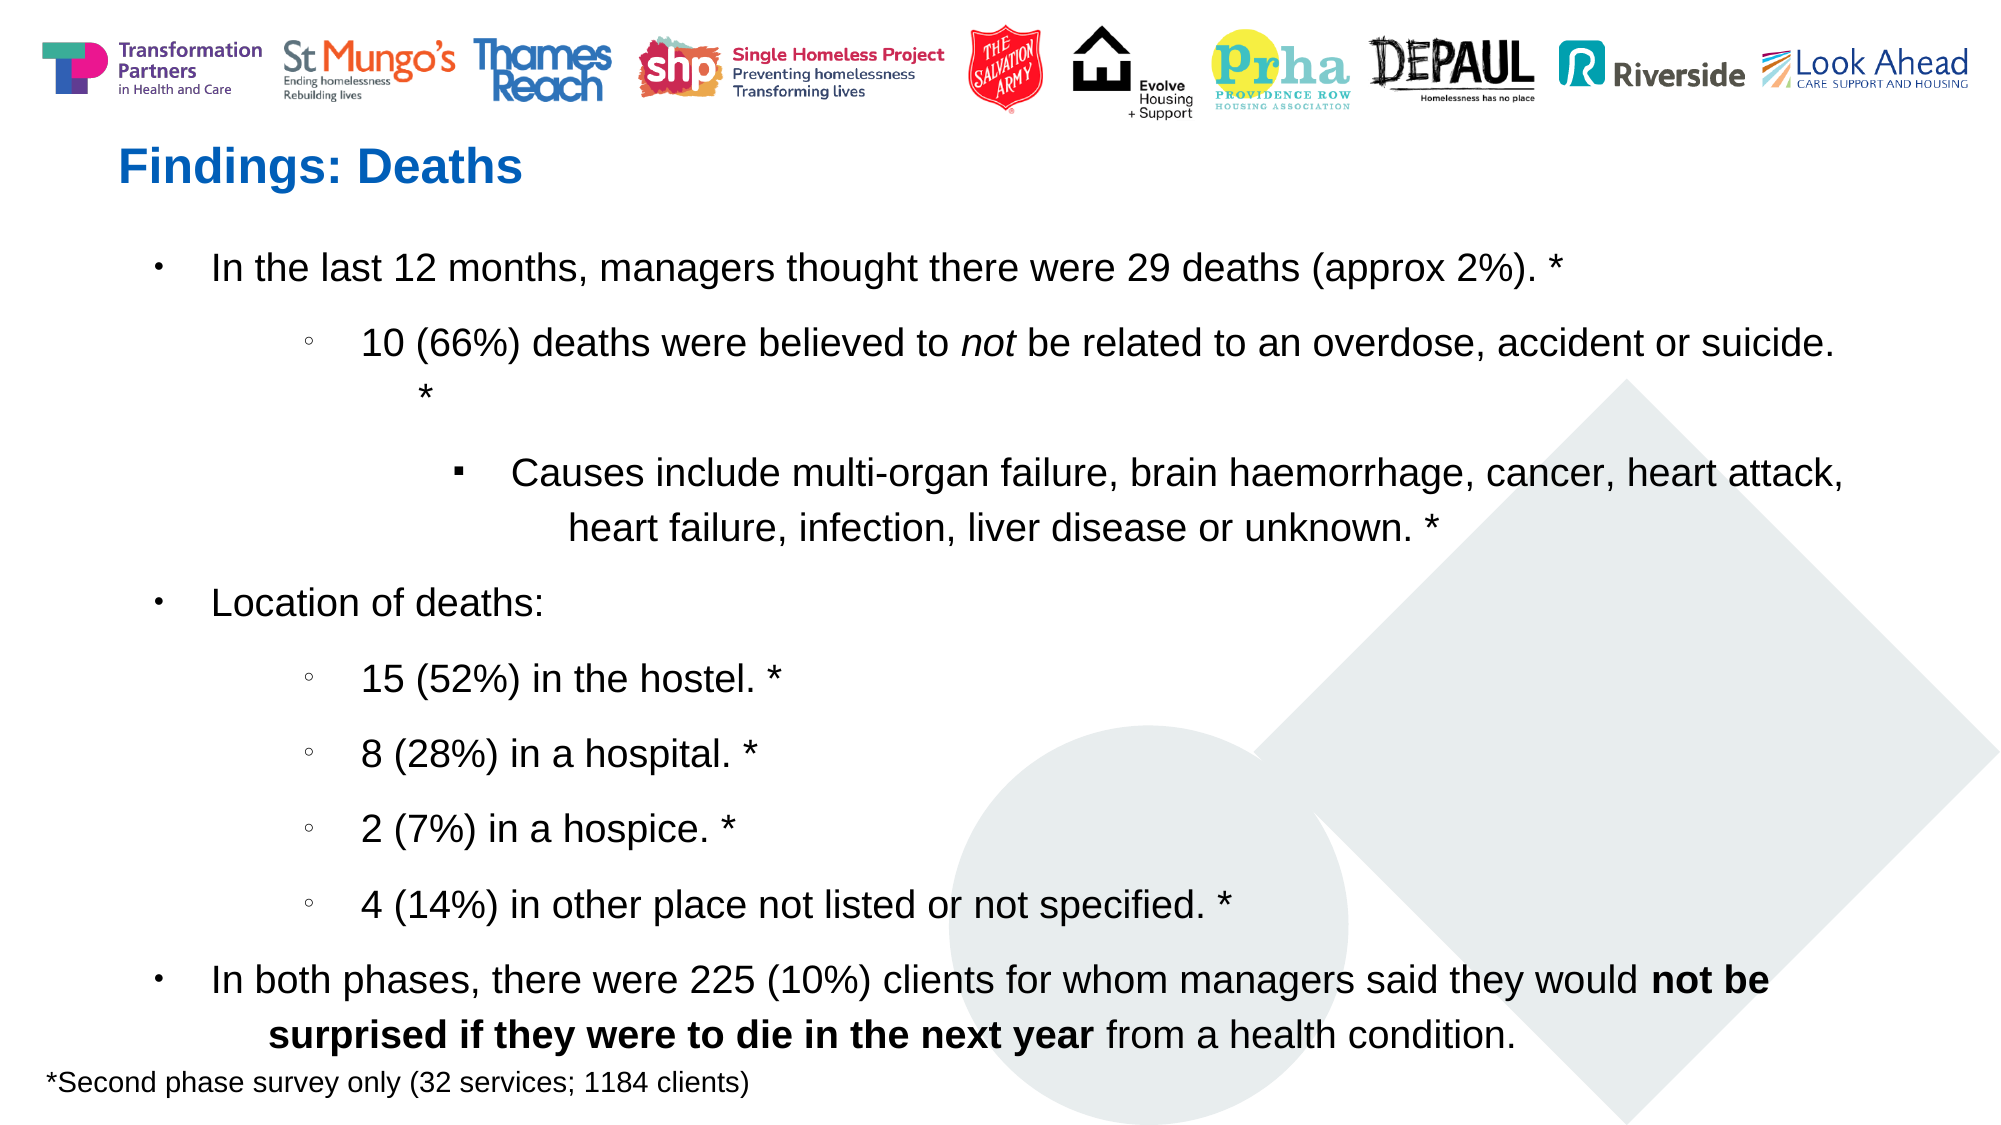

# Findings: Deaths
In the last 12 months, managers thought there were 29 deaths (approx 2%). *
10 (66%) deaths were believed to not be related to an overdose, accident or suicide. *
Causes include multi-organ failure, brain haemorrhage, cancer, heart attack, heart failure, infection, liver disease or unknown. *
Location of deaths:
15 (52%) in the hostel. *
8 (28%) in a hospital. *
2 (7%) in a hospice. *
4 (14%) in other place not listed or not specified. *
In both phases, there were 225 (10%) clients for whom managers said they would not be surprised if they were to die in the next year from a health condition.
*Second phase survey only (32 services; 1184 clients)